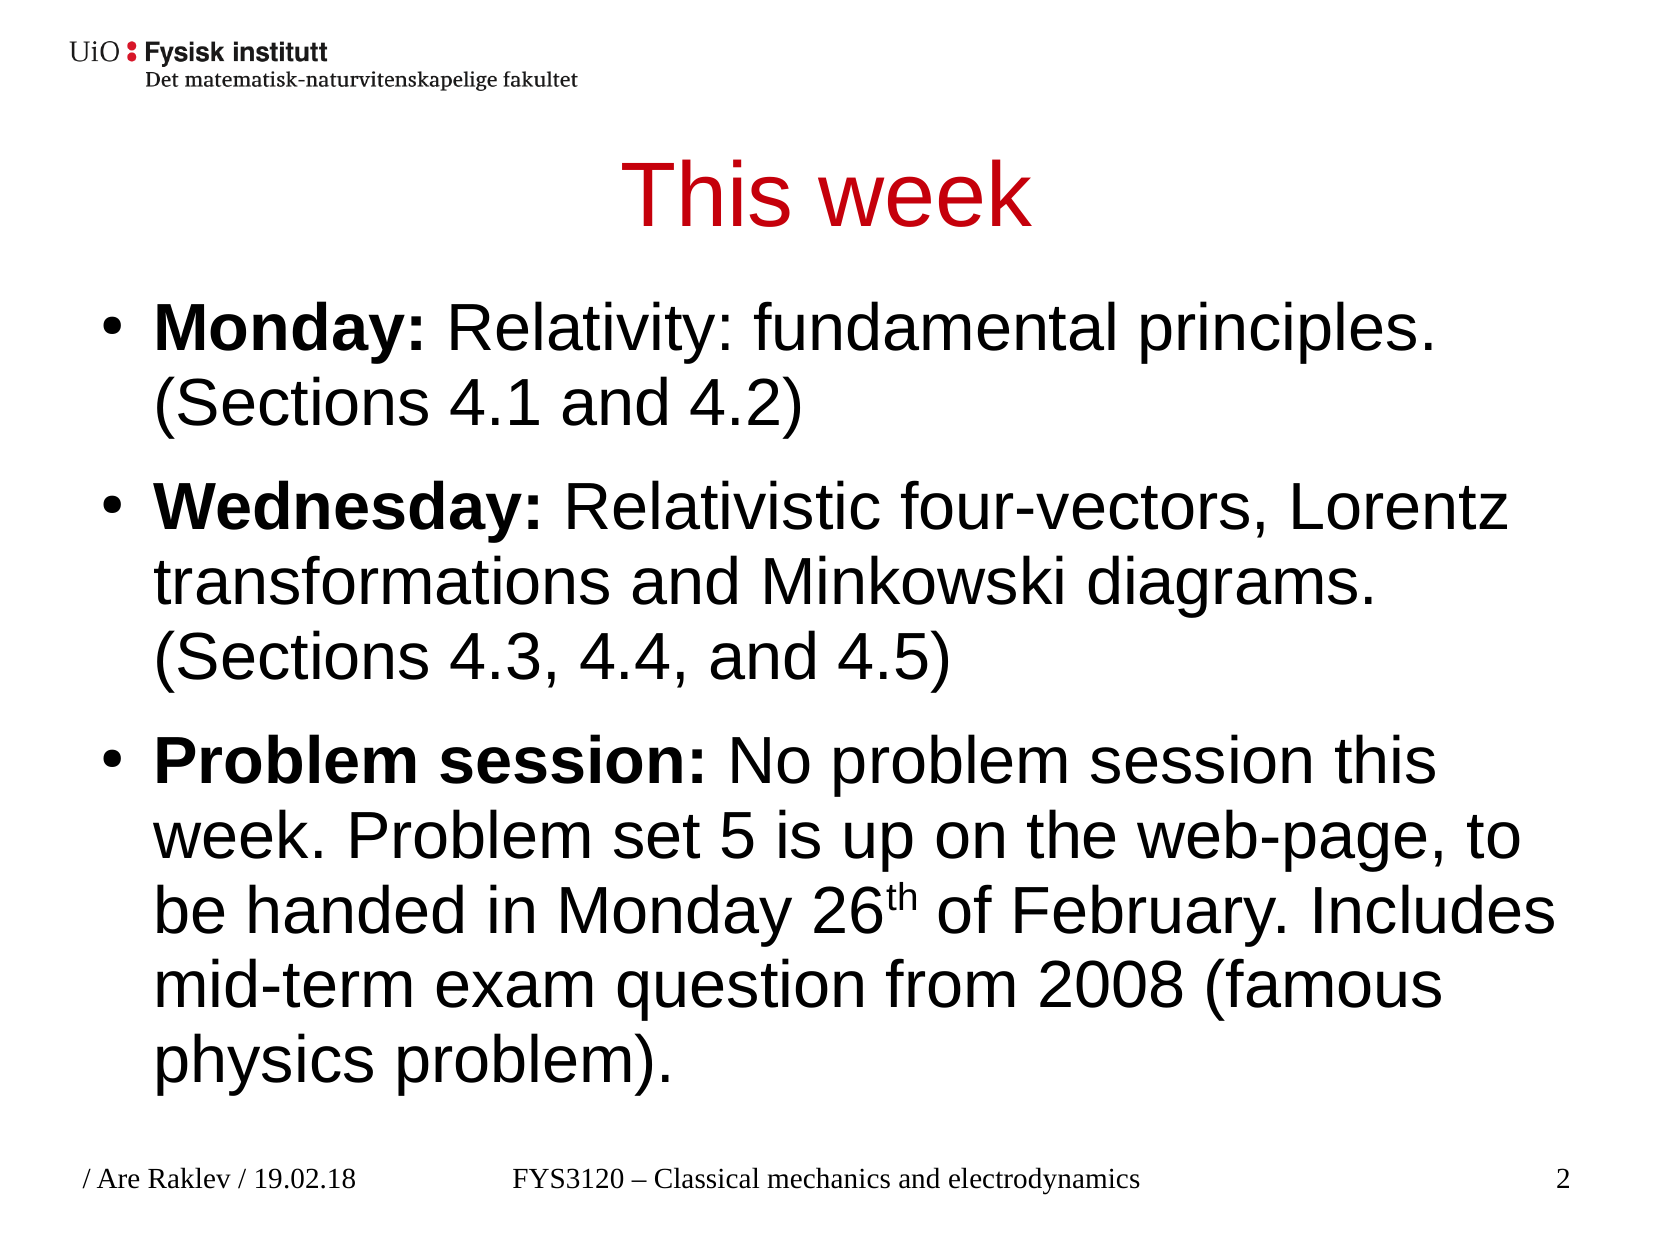

# This week
Monday: Relativity: fundamental principles.
(Sections 4.1 and 4.2)
Wednesday: Relativistic four-vectors, Lorentz transformations and Minkowski diagrams. (Sections 4.3, 4.4, and 4.5)
Problem session: No problem session this week. Problem set 5 is up on the web-page, to be handed in Monday 26th of February. Includes mid-term exam question from 2008 (famous physics problem).
/ Are Raklev / 19.02.18
FYS3120 – Classical mechanics and electrodynamics
2